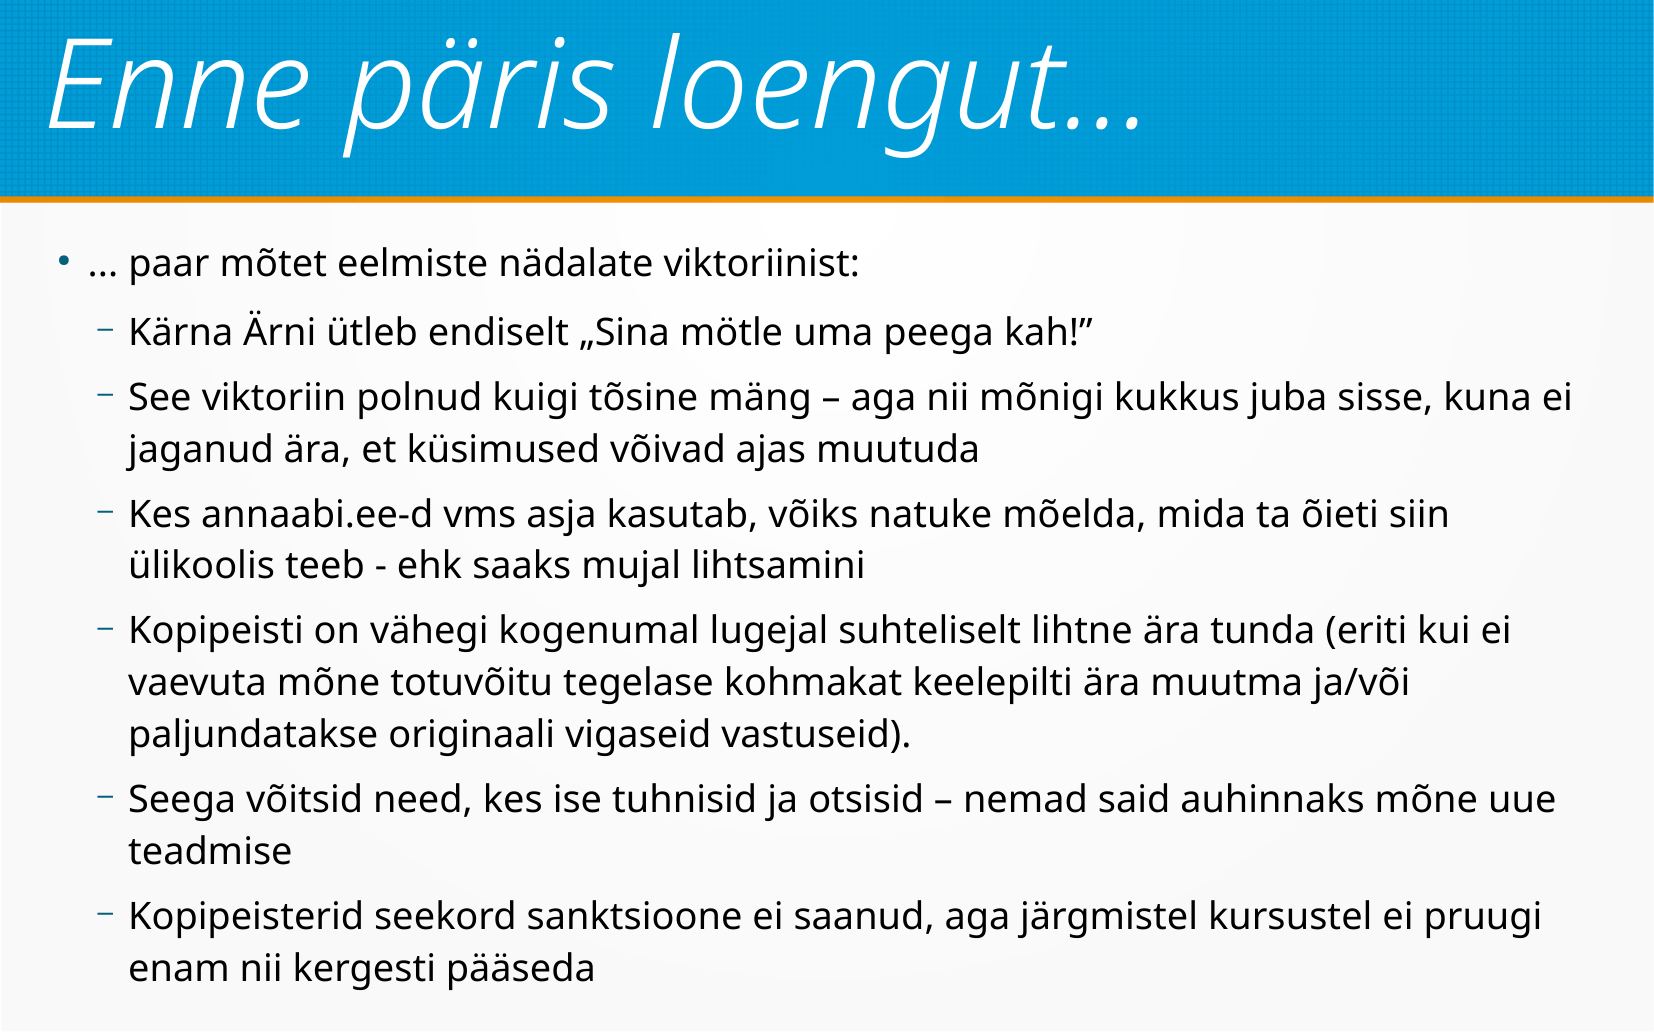

# Enne päris loengut...
... paar mõtet eelmiste nädalate viktoriinist:
Kärna Ärni ütleb endiselt „Sina mötle uma peega kah!”
See viktoriin polnud kuigi tõsine mäng – aga nii mõnigi kukkus juba sisse, kuna ei jaganud ära, et küsimused võivad ajas muutuda
Kes annaabi.ee-d vms asja kasutab, võiks natuke mõelda, mida ta õieti siin ülikoolis teeb - ehk saaks mujal lihtsamini
Kopipeisti on vähegi kogenumal lugejal suhteliselt lihtne ära tunda (eriti kui ei vaevuta mõne totuvõitu tegelase kohmakat keelepilti ära muutma ja/või paljundatakse originaali vigaseid vastuseid).
Seega võitsid need, kes ise tuhnisid ja otsisid – nemad said auhinnaks mõne uue teadmise
Kopipeisterid seekord sanktsioone ei saanud, aga järgmistel kursustel ei pruugi enam nii kergesti pääseda